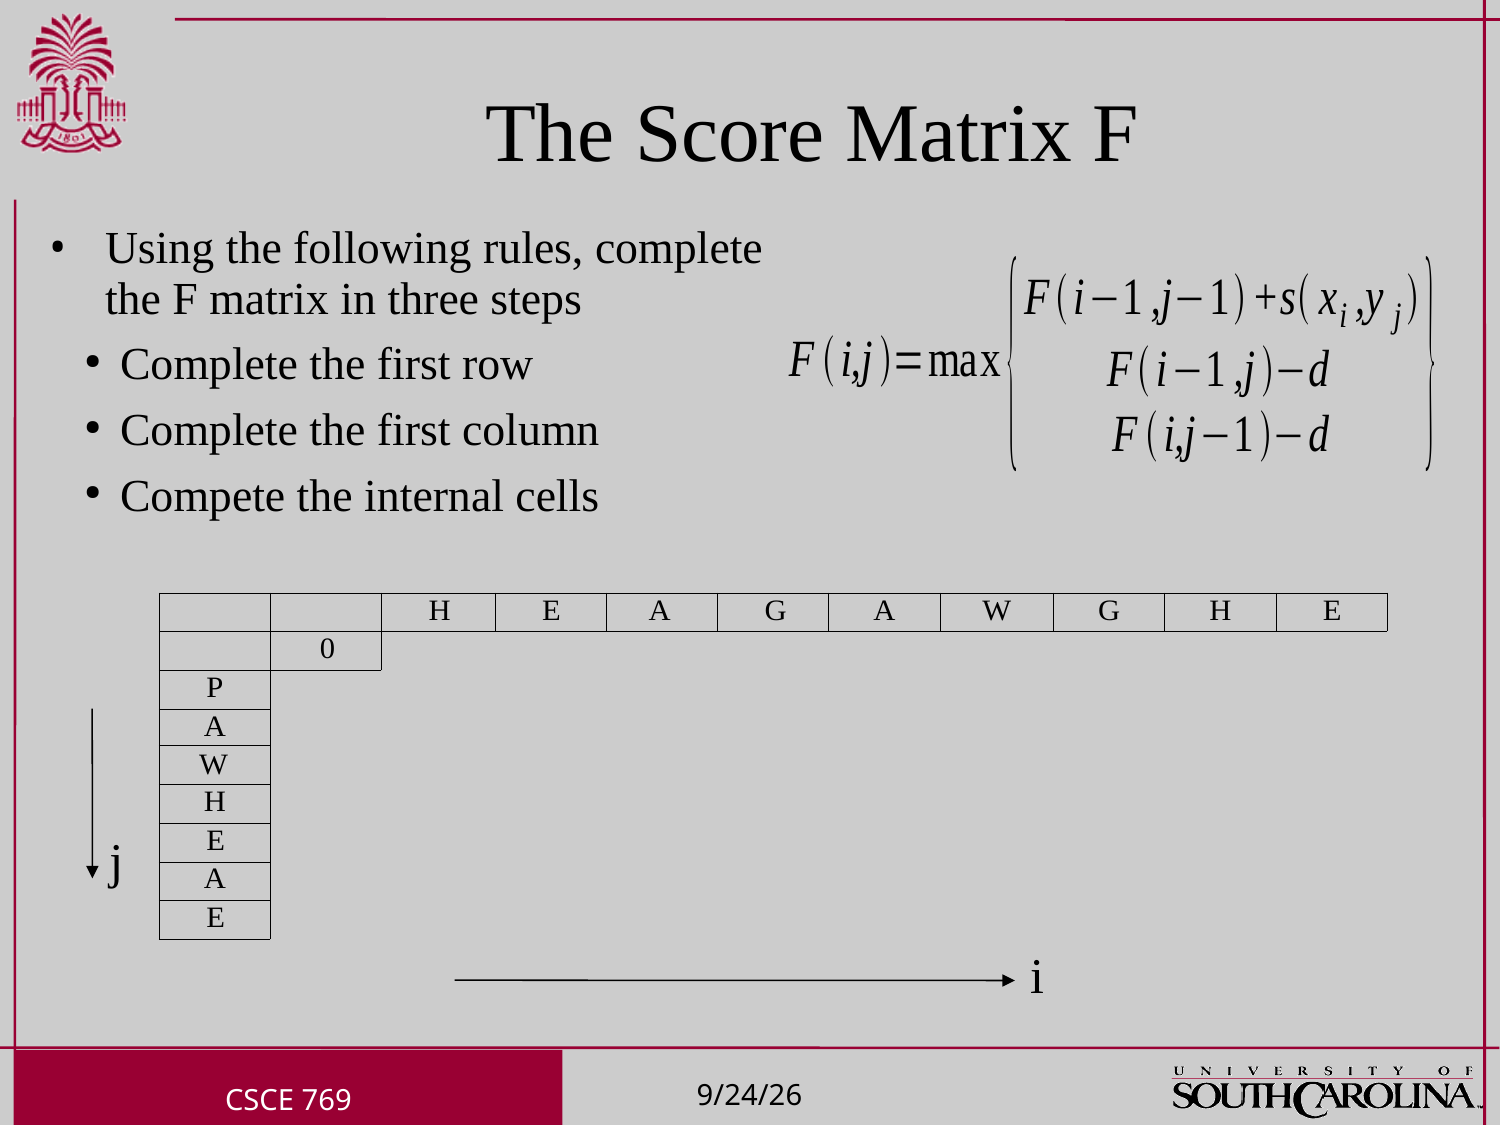

# The Score Matrix F
Using the following rules, complete the F matrix in three steps
Complete the first row
Complete the first column
Compete the internal cells
j
i